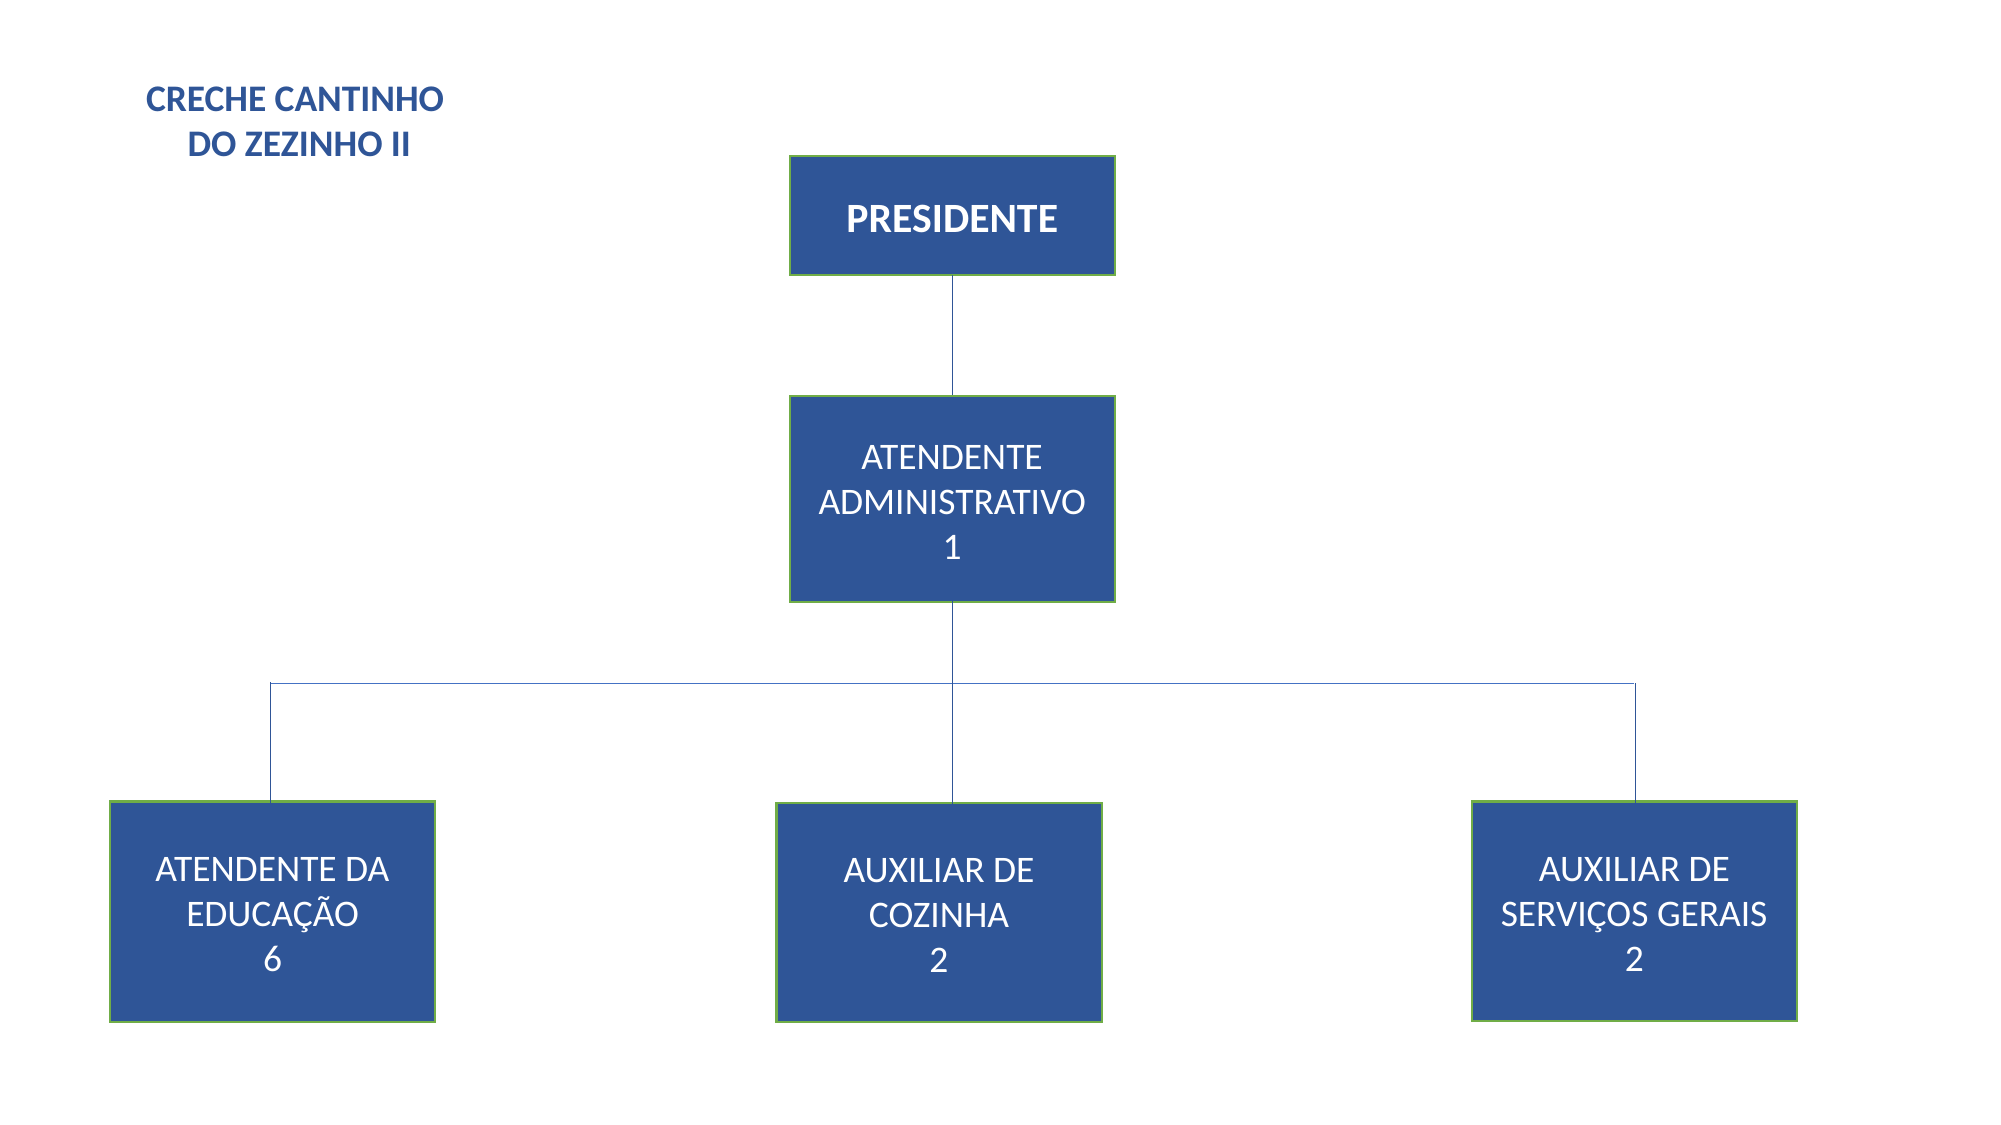

CRECHE CANTINHO
DO ZEZINHO II
PRESIDENTE
ATENDENTE ADMINISTRATIVO
1
ATENDENTE DA EDUCAÇÃO
6
AUXILIAR DE SERVIÇOS GERAIS
2
AUXILIAR DE COZINHA
2